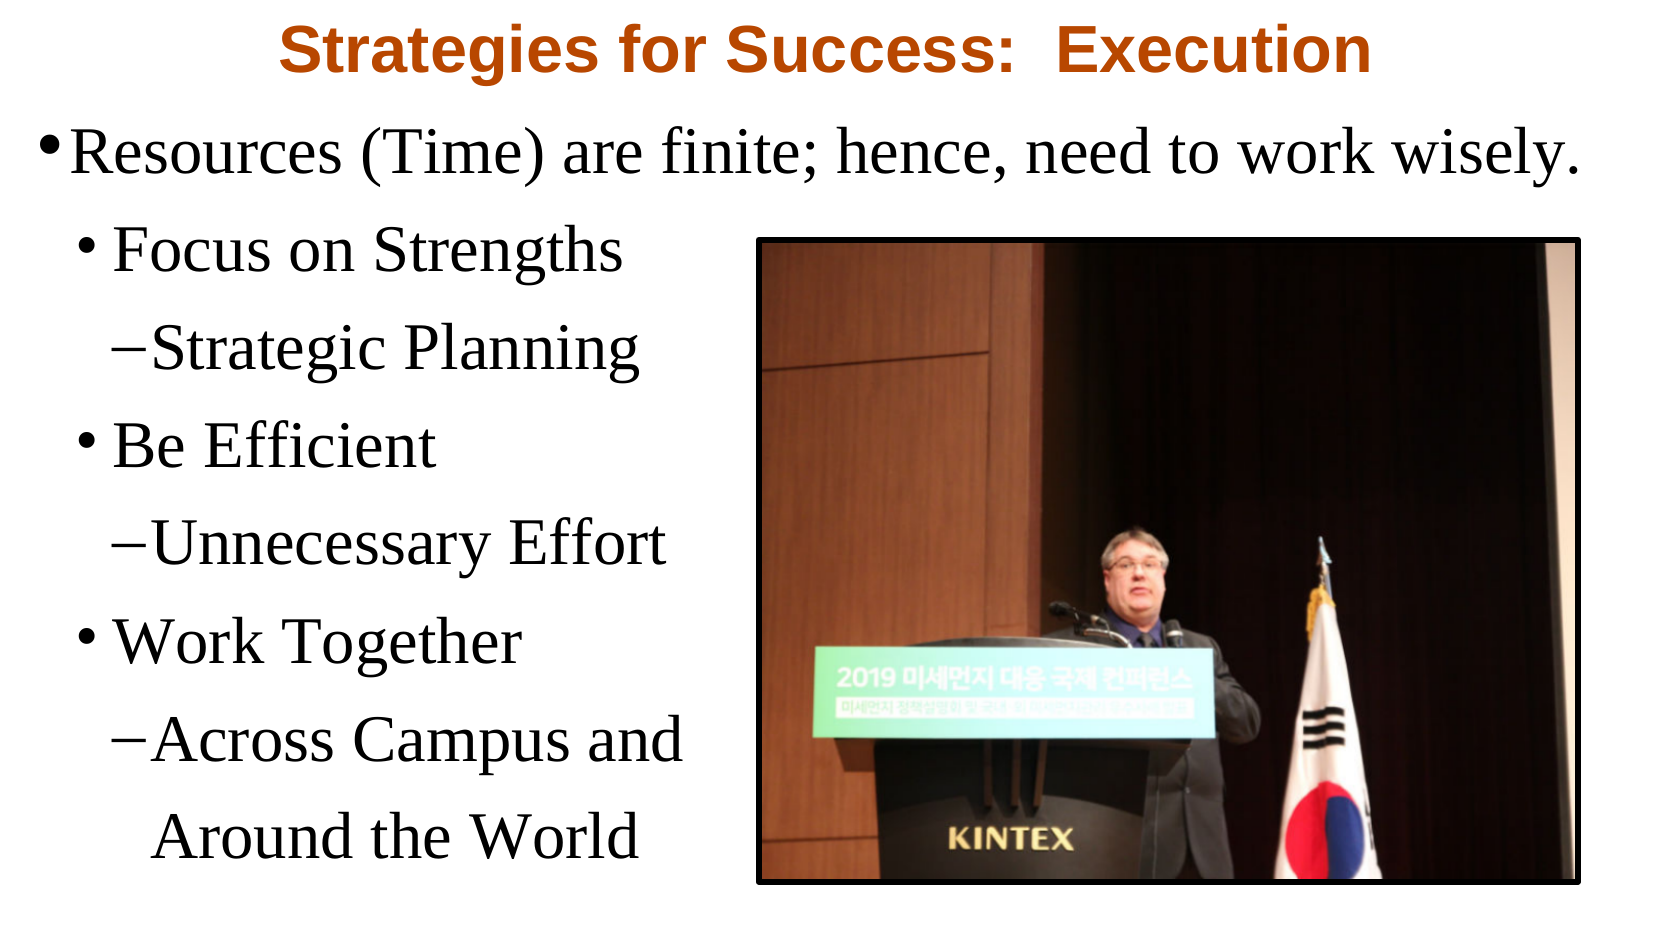

Strategies for Success: Execution
Resources (Time) are finite; hence, need to work wisely.
Focus on Strengths
Strategic Planning
Be Efficient
Unnecessary Effort
Work Together
Across Campus and
Around the World